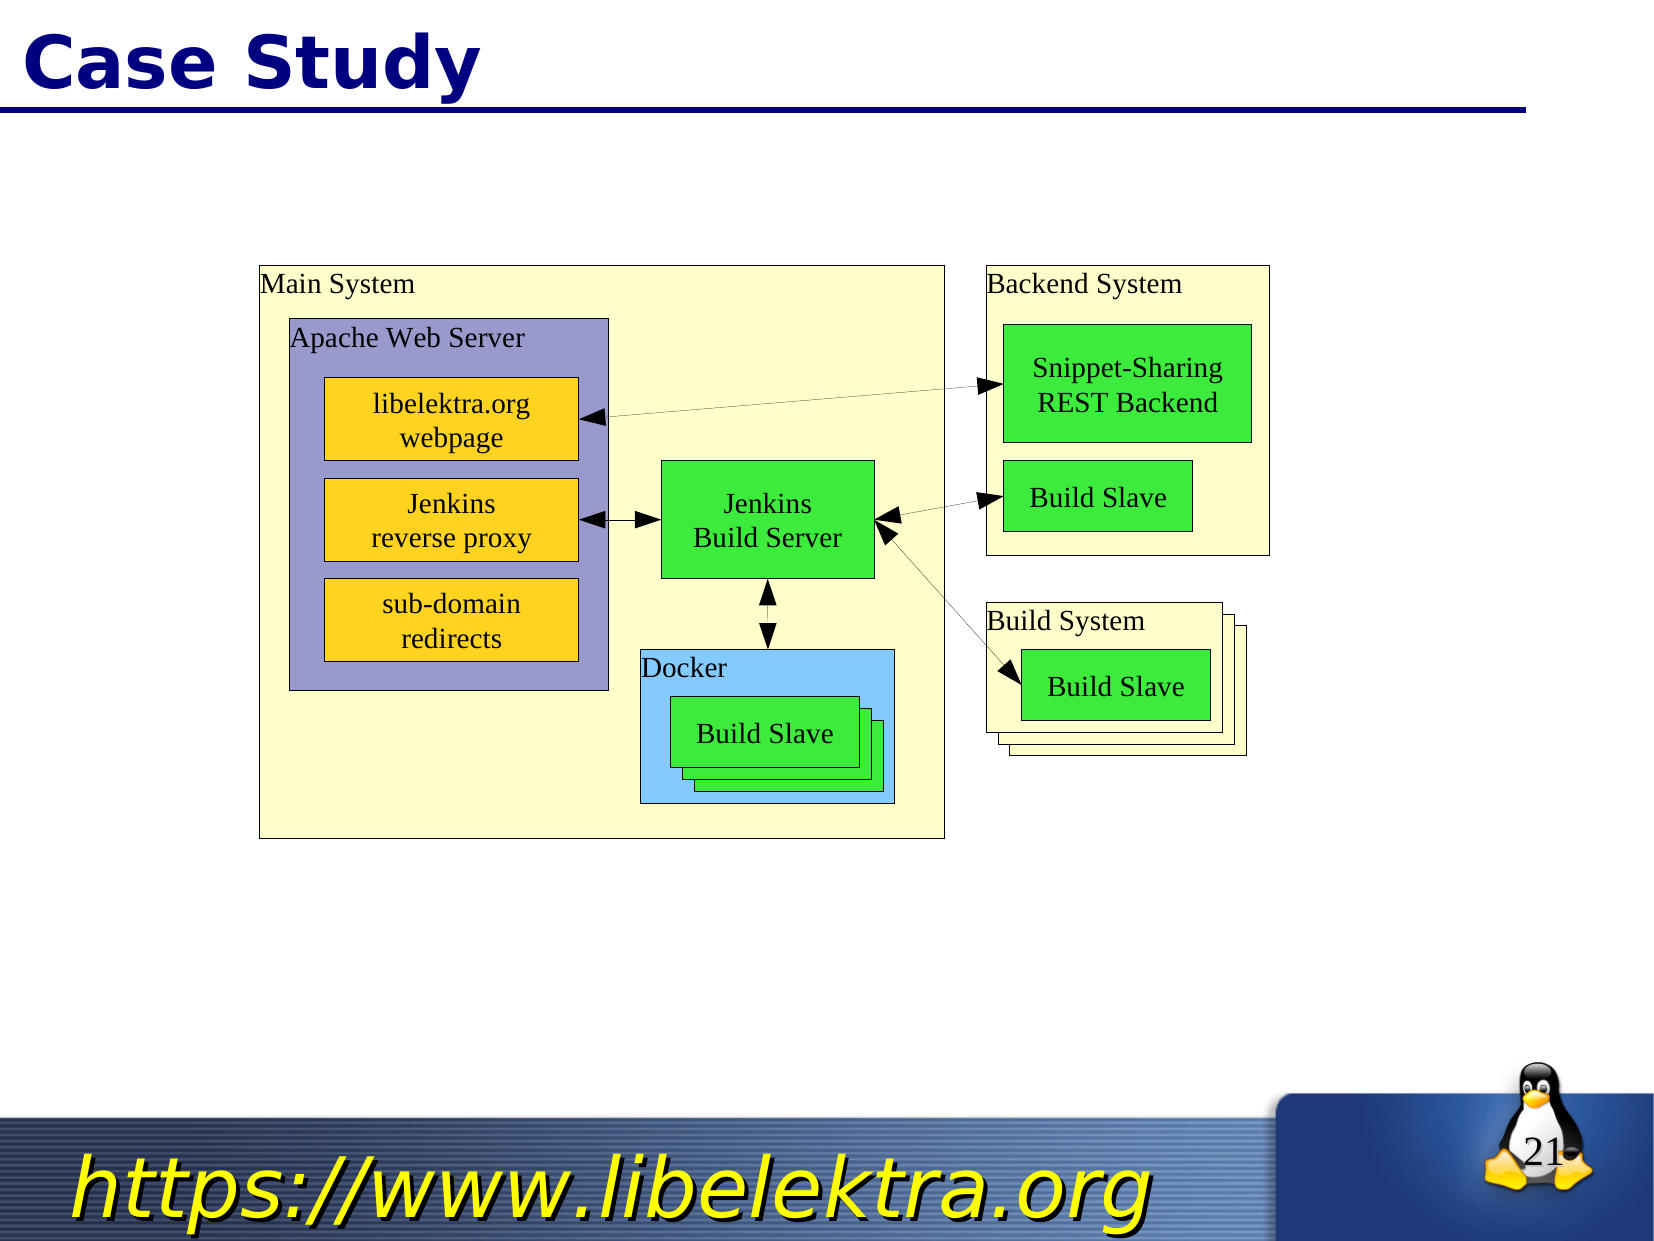

Case Study
Main System
Backend System
Apache Web Server
Snippet-Sharing
REST Backend
libelektra.org
webpage
Jenkins
Build Server
Build Slave
Jenkins
reverse proxy
sub-domain
redirects
Build System
Build System
Build slaves
Build System
Build slaves
Docker
Build Slave
Build Slave
Build slaves
Build slaves